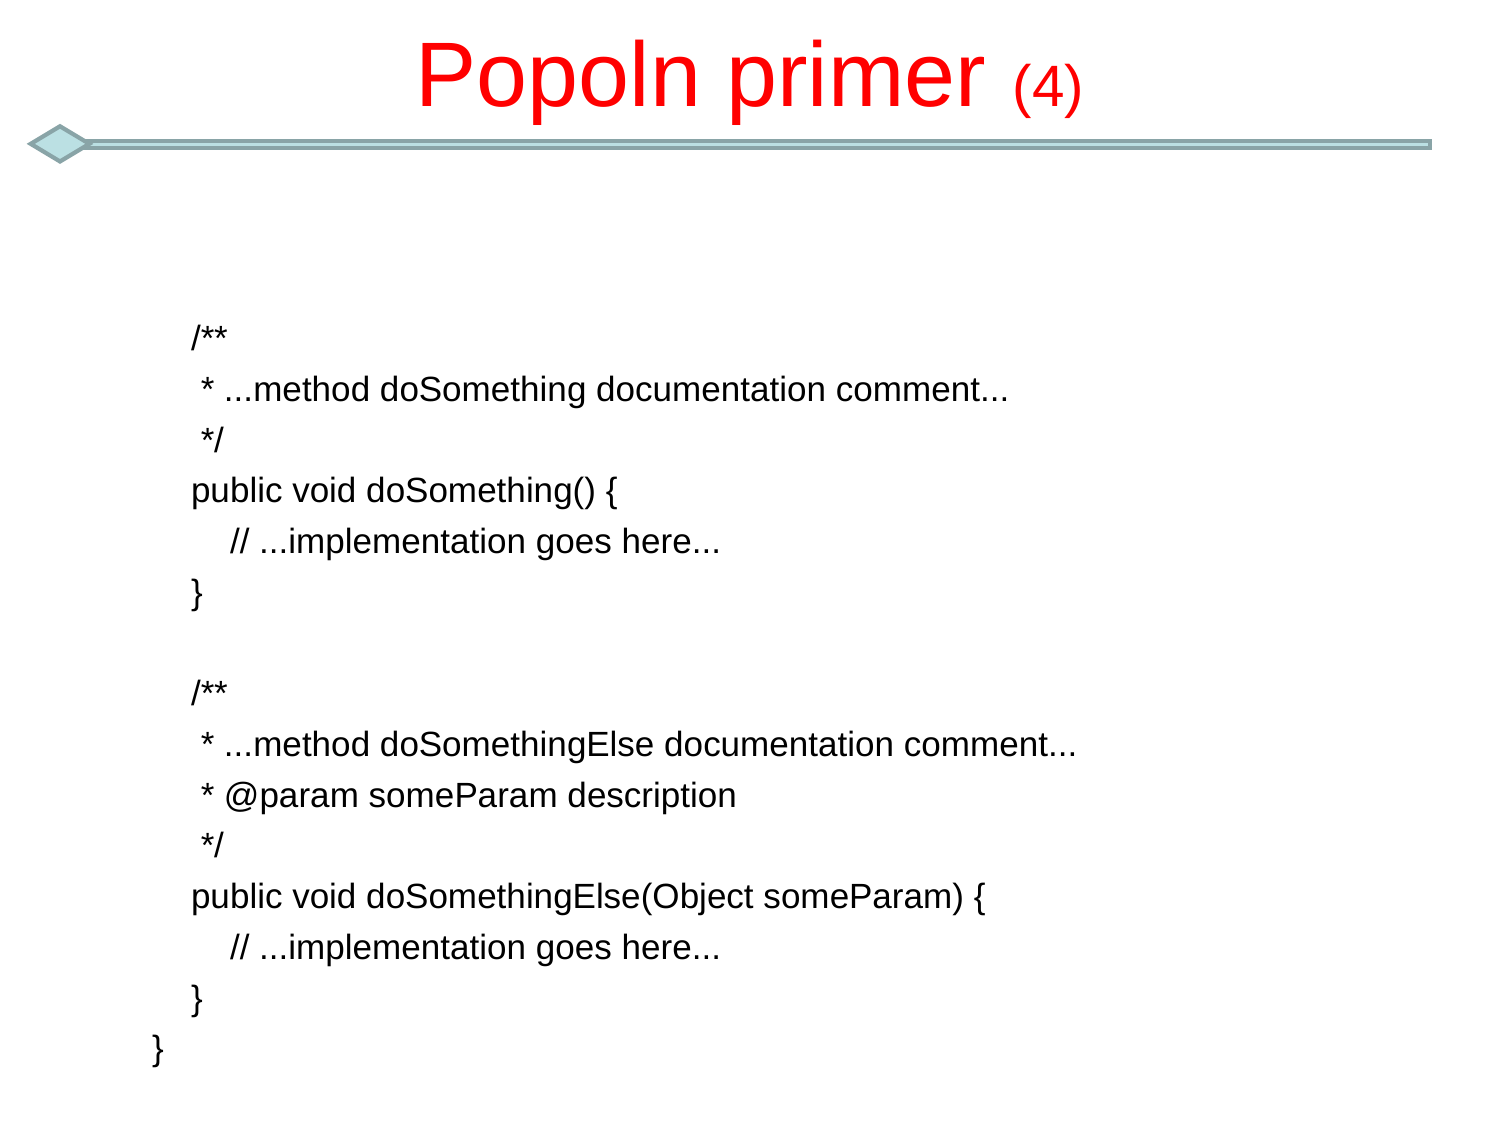

Popoln primer (4)
# /**
 * ...method doSomething documentation comment...
 */
 public void doSomething() {
 // ...implementation goes here...
 }
 /**
 * ...method doSomethingElse documentation comment...
 * @param someParam description
 */
 public void doSomethingElse(Object someParam) {
 // ...implementation goes here...
 }
 }